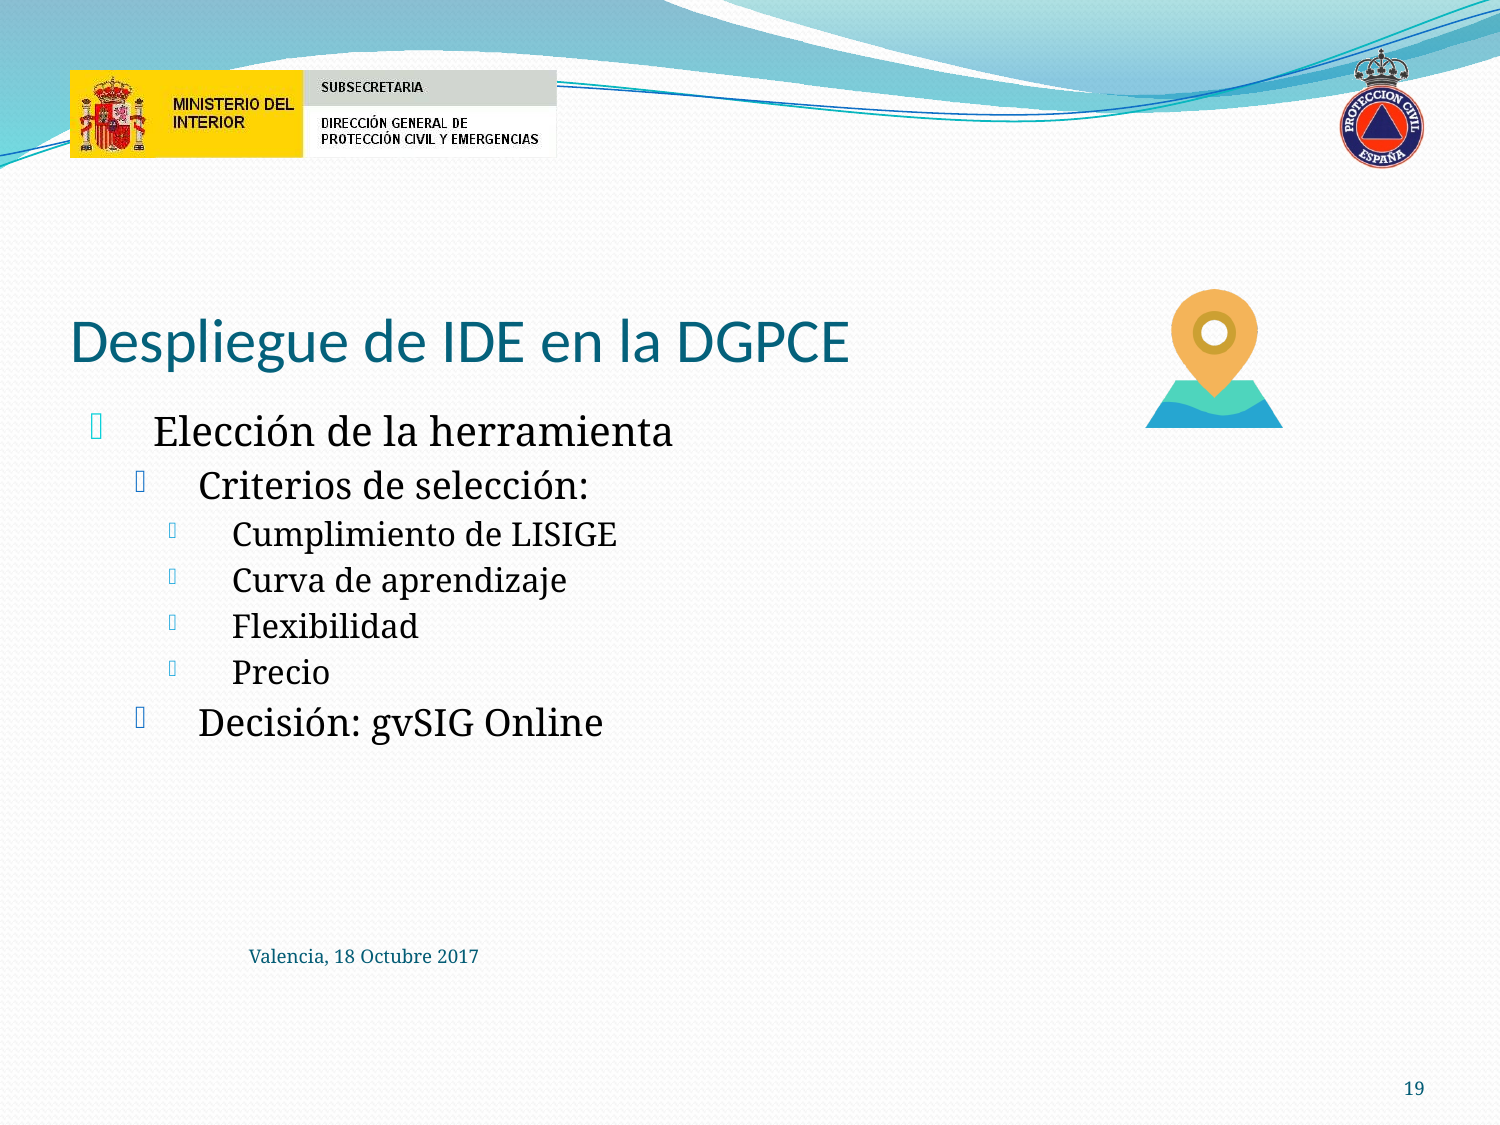

# Despliegue de IDE en la DGPCE
Elección de la herramienta
Criterios de selección:
Cumplimiento de LISIGE
Curva de aprendizaje
Flexibilidad
Precio
Decisión: gvSIG Online
Valencia, 18 Octubre 2017